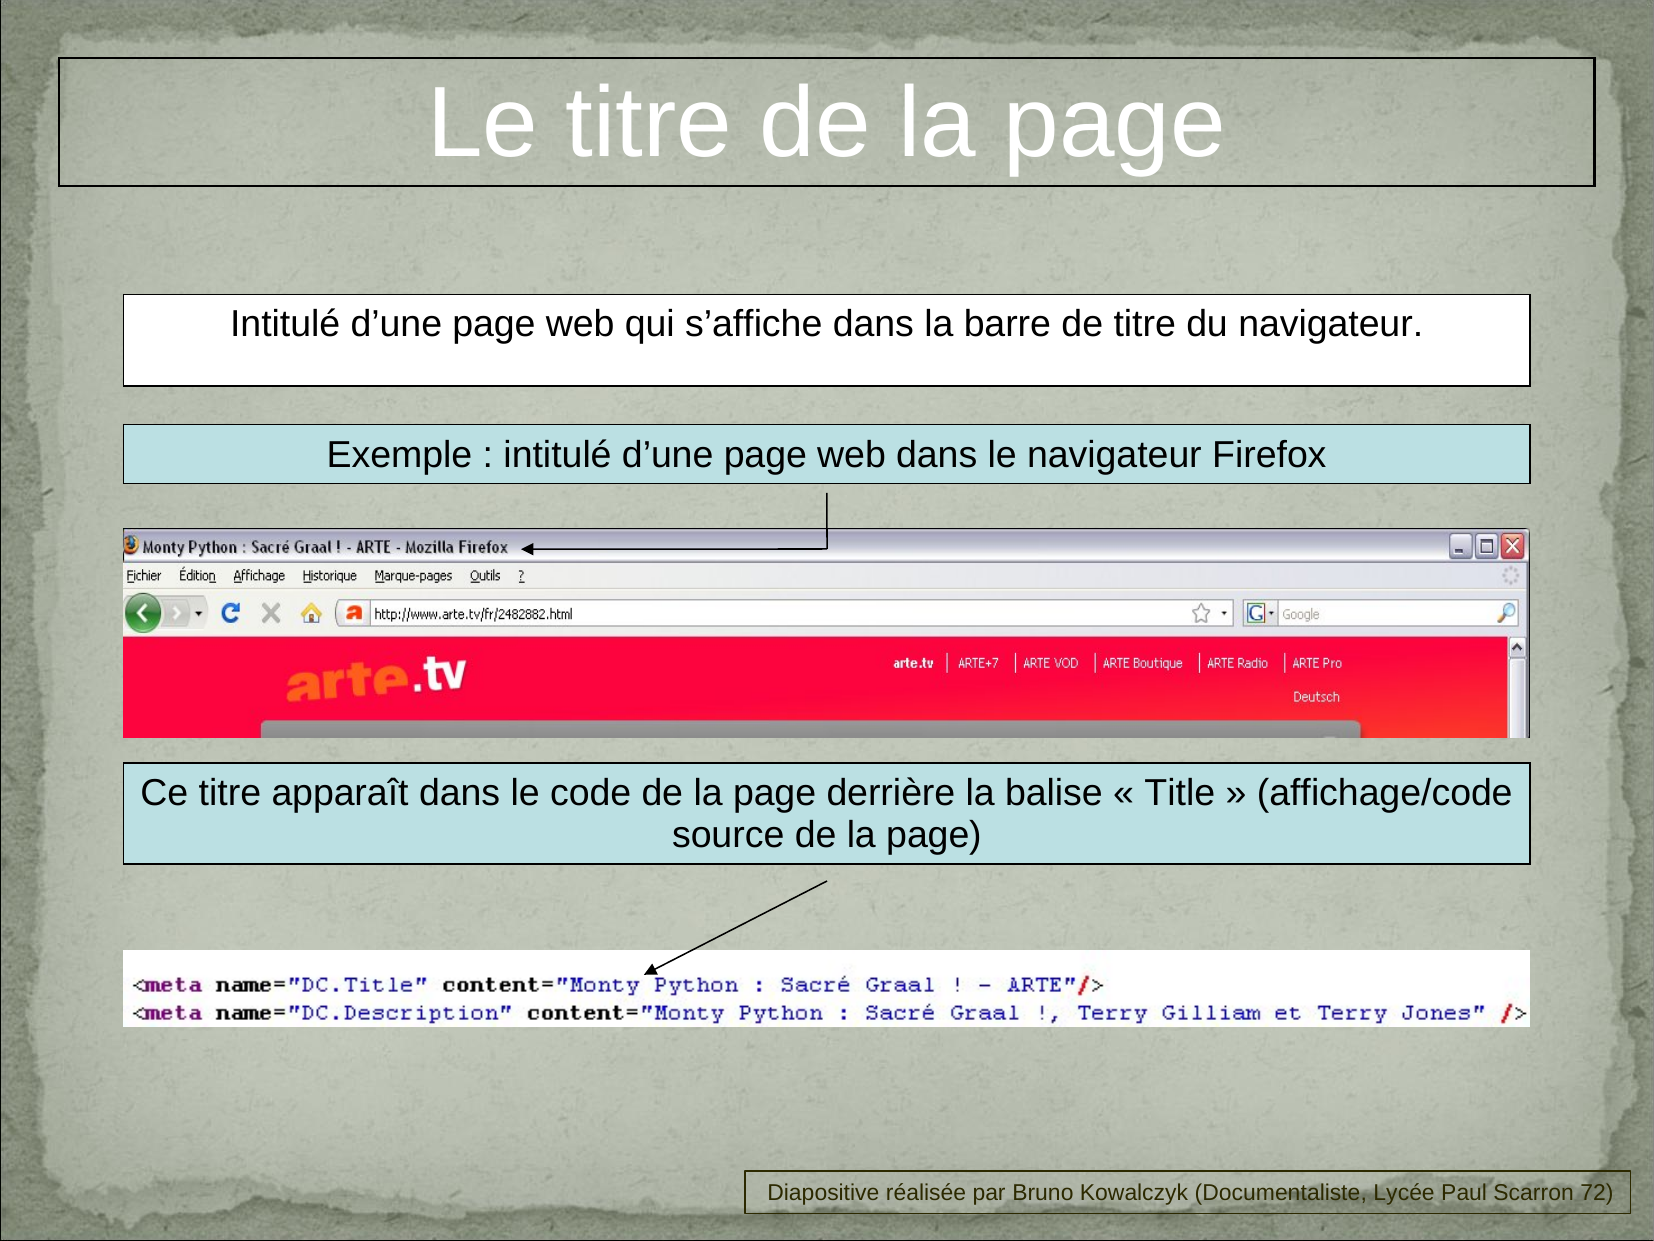

Le titre de la page
Intitulé d’une page web qui s’affiche dans la barre de titre du navigateur.
Exemple : intitulé d’une page web dans le navigateur Firefox
Ce titre apparaît dans le code de la page derrière la balise « Title » (affichage/code source de la page)
Diapositive réalisée par Bruno Kowalczyk (Documentaliste, Lycée Paul Scarron 72)